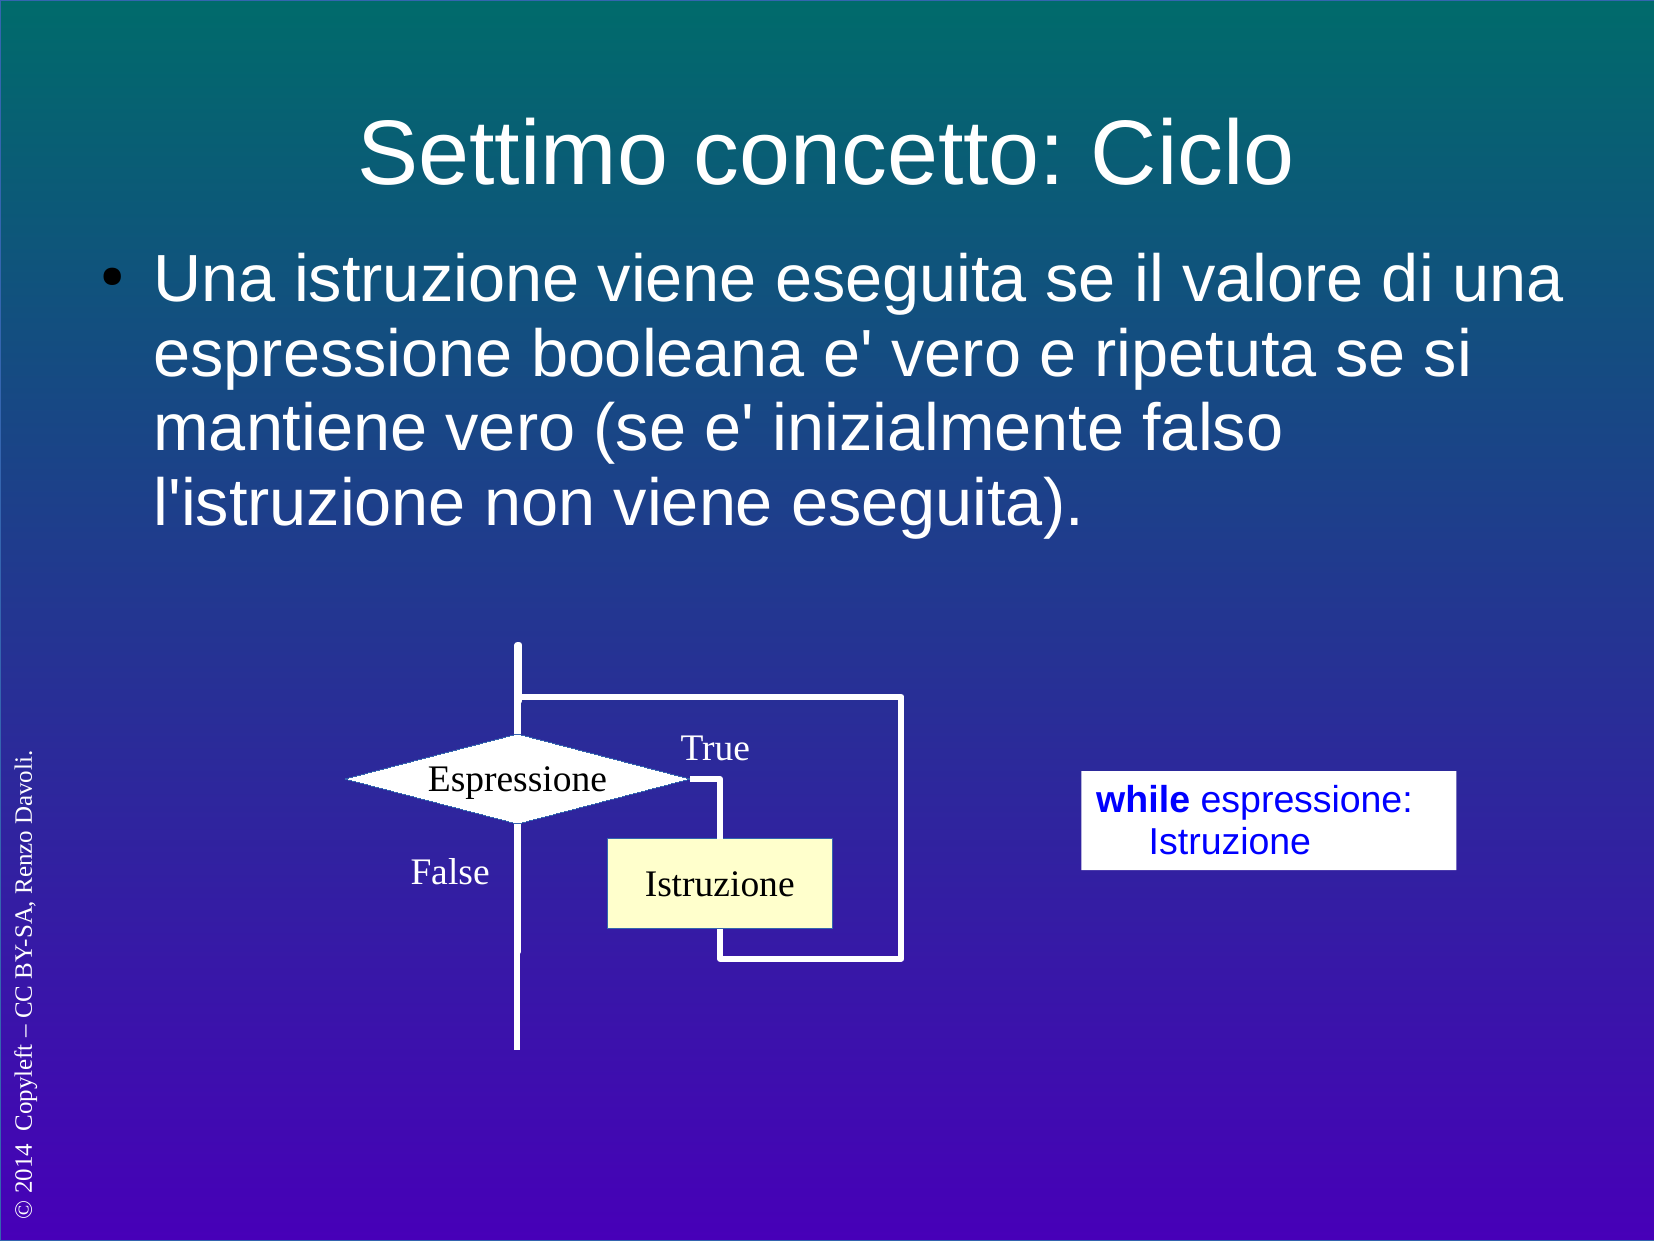

# Settimo concetto: Ciclo
Una istruzione viene eseguita se il valore di una espressione booleana e' vero e ripetuta se si mantiene vero (se e' inizialmente falso l'istruzione non viene eseguita).
True
Espressione
while espressione:
 Istruzione
Istruzione
False